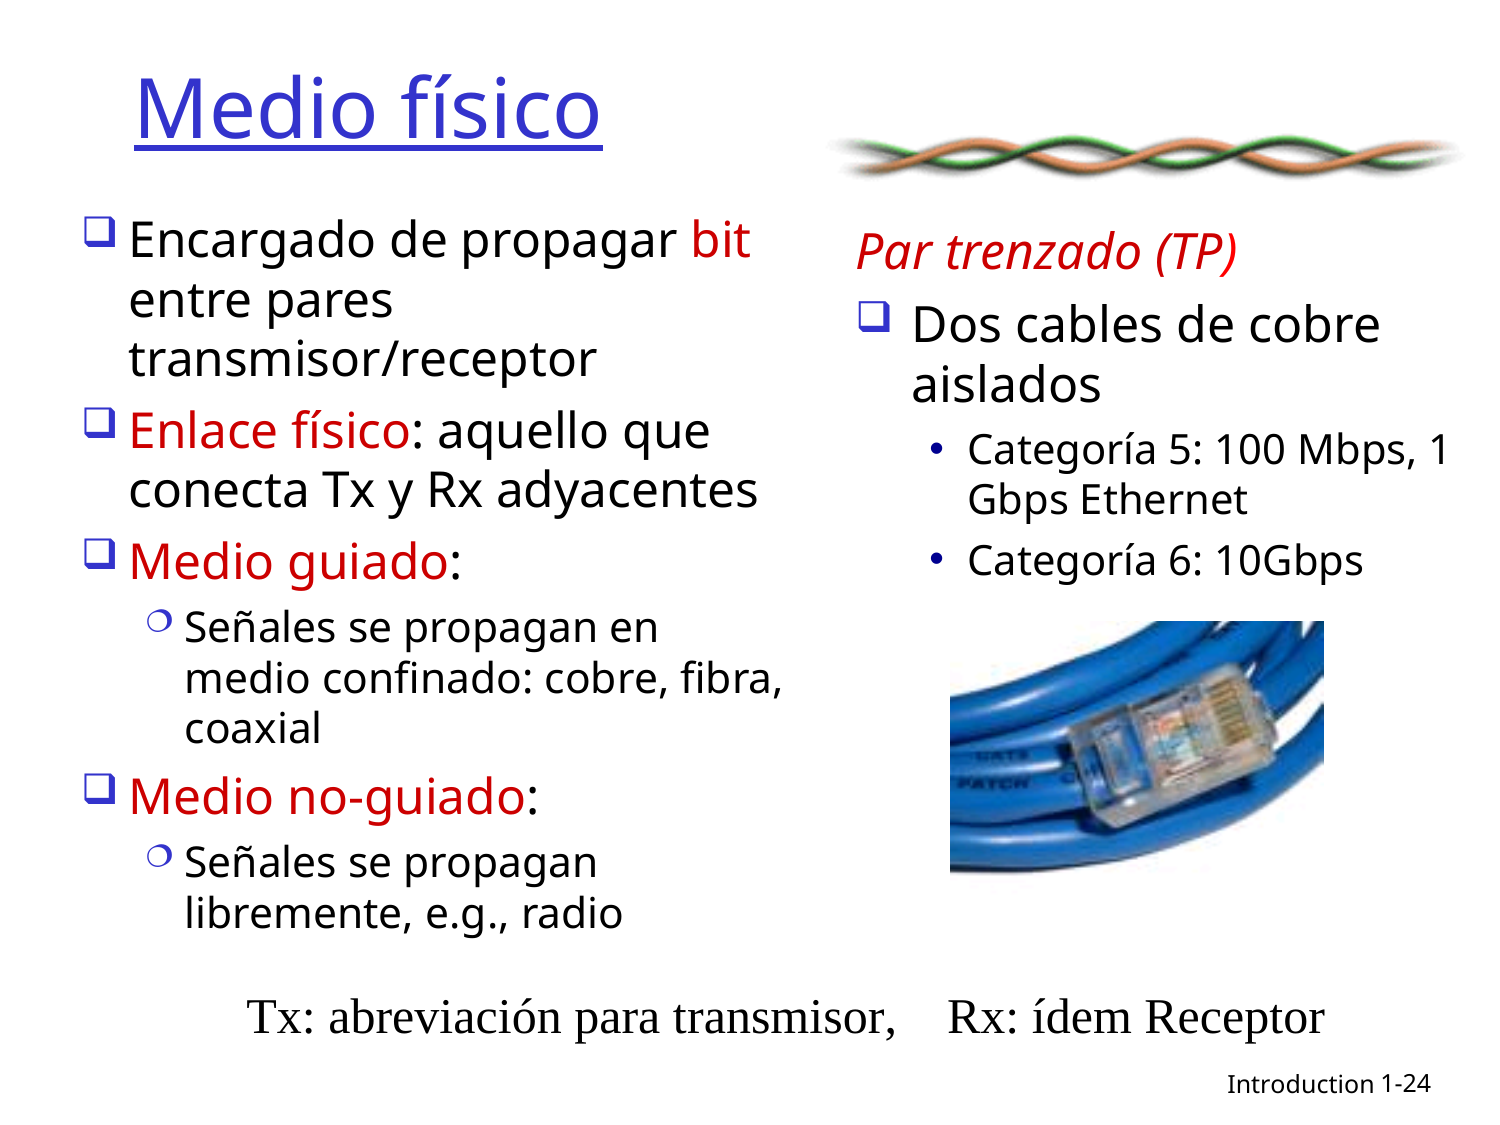

# Medio físico
Encargado de propagar bit entre pares transmisor/receptor
Enlace físico: aquello que conecta Tx y Rx adyacentes
Medio guiado:
Señales se propagan en medio confinado: cobre, fibra, coaxial
Medio no-guiado:
Señales se propagan libremente, e.g., radio
Par trenzado (TP)
Dos cables de cobre aislados
Categoría 5: 100 Mbps, 1 Gbps Ethernet
Categoría 6: 10Gbps
Tx: abreviación para transmisor, Rx: ídem Receptor
Introduction